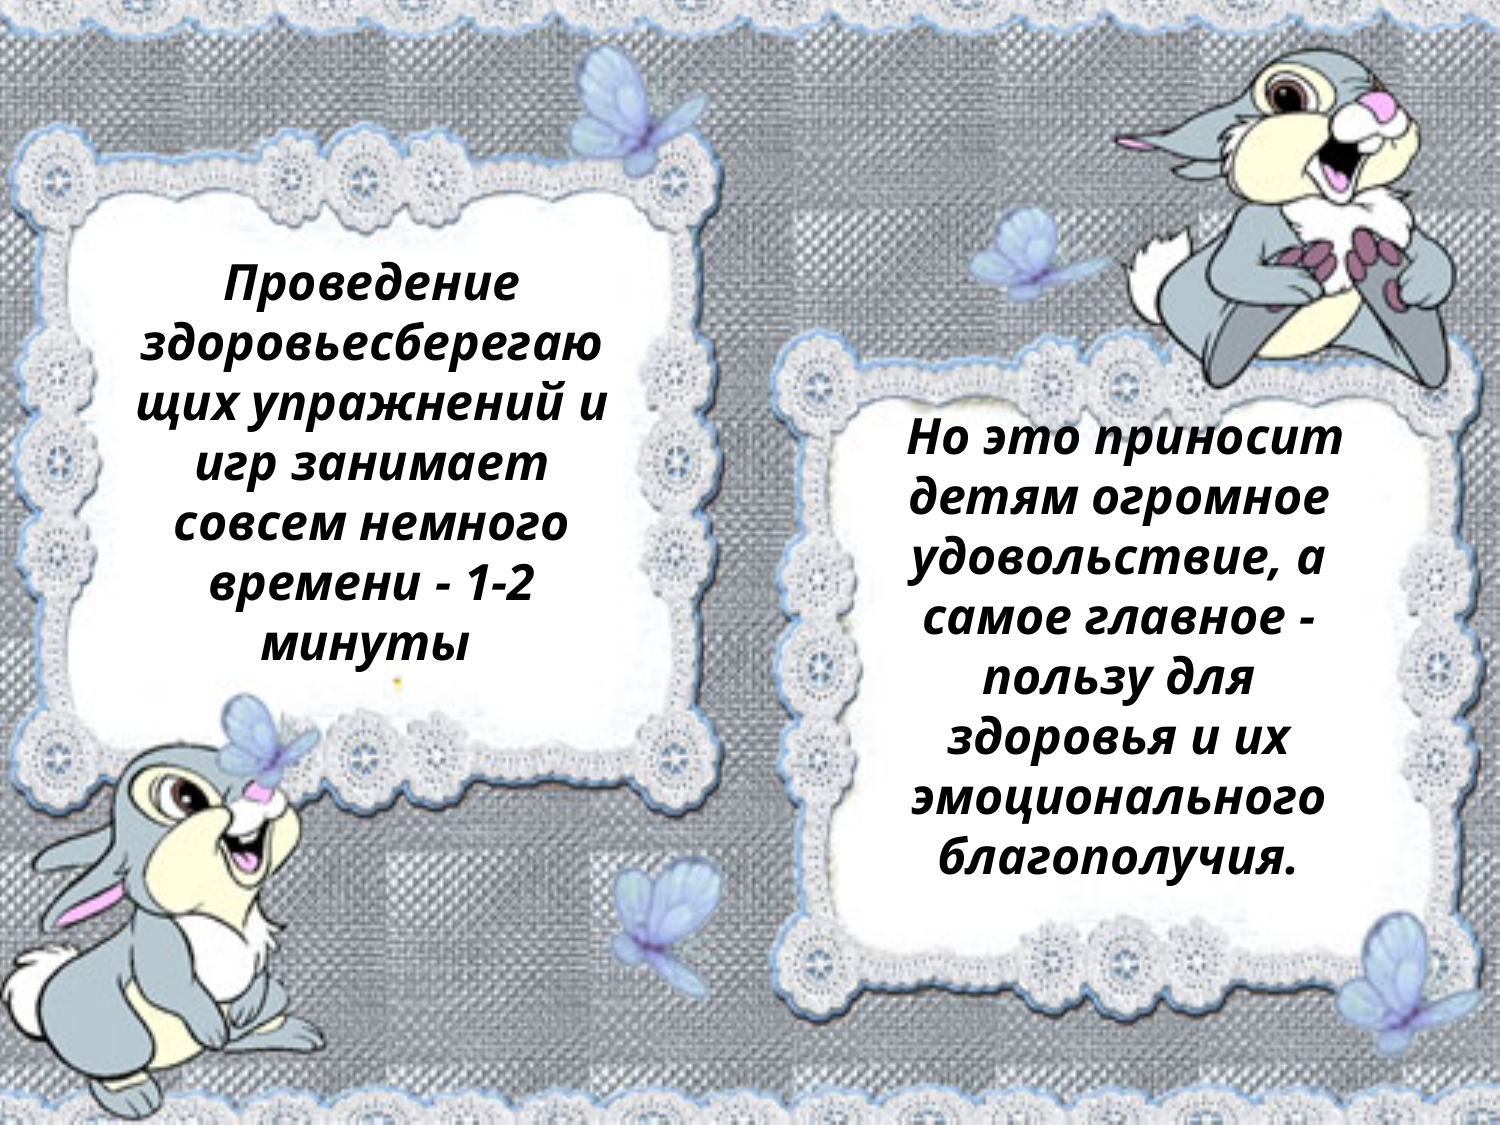

Проведение здоровьесберегающих упражнений и игр занимает совсем немного времени - 1-2 минуты
 Но это приносит детям огромное удовольствие, а самое главное - пользу для здоровья и их эмоционального благополучия.